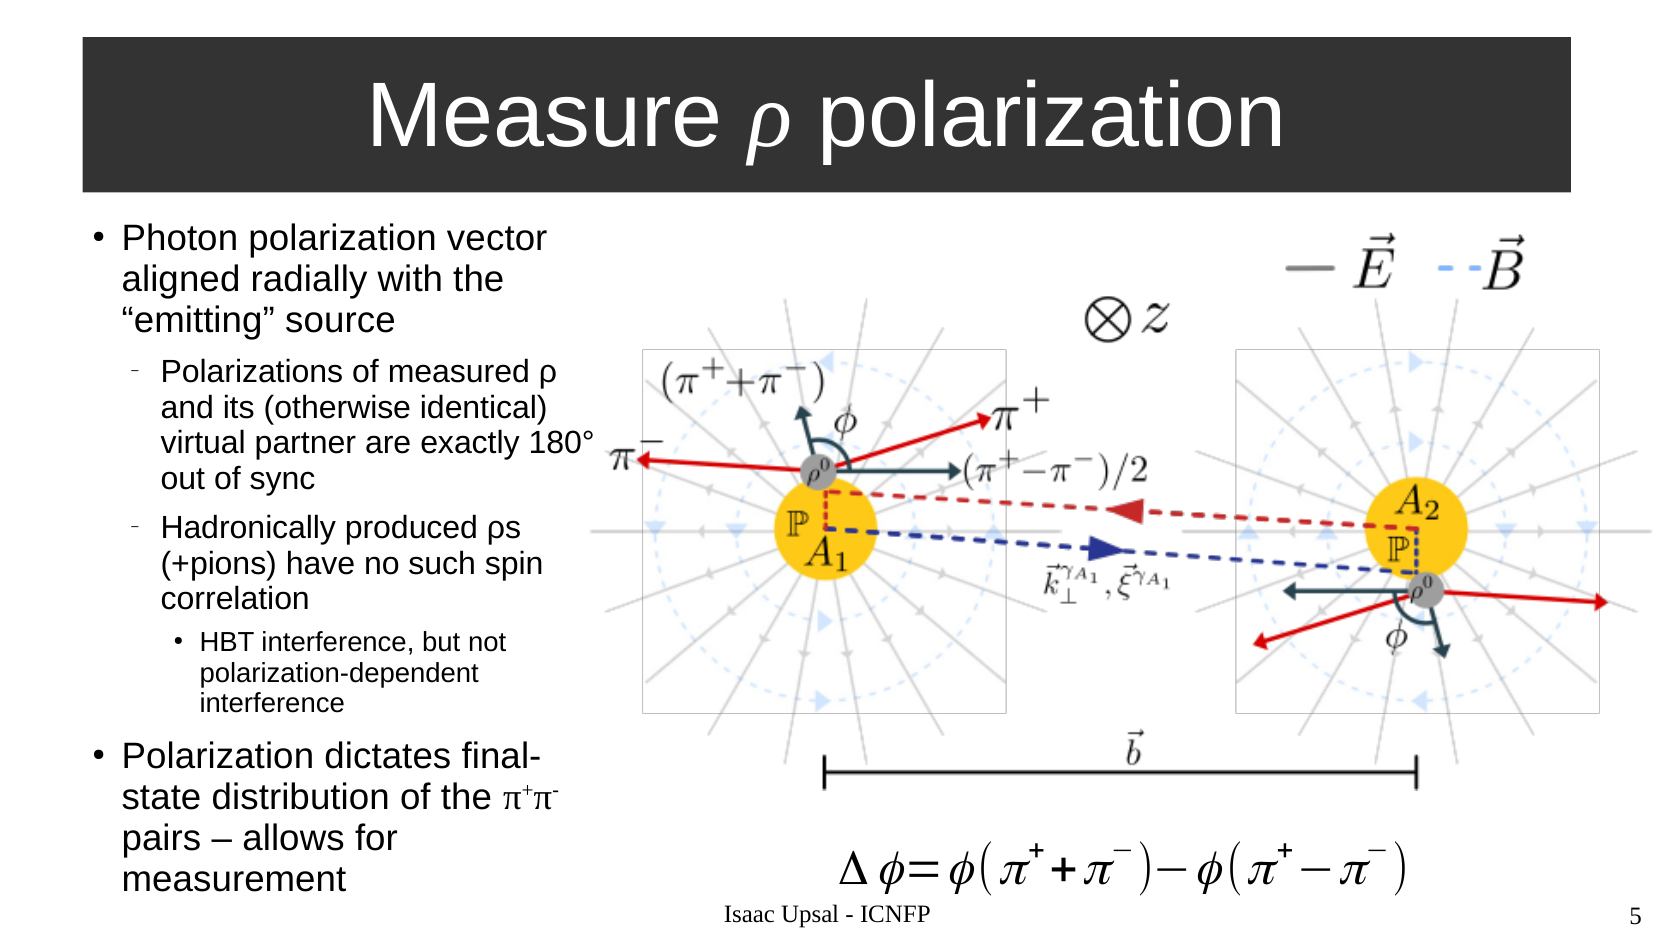

# Measure ρ polarization
Photon polarization vector aligned radially with the “emitting” source
Polarizations of measured ρ and its (otherwise identical) virtual partner are exactly 180° out of sync
Hadronically produced ρs (+pions) have no such spin correlation
HBT interference, but not polarization-dependent interference
Polarization dictates final-state distribution of the π+π- pairs – allows for measurement
Isaac Upsal - ICNFP
5